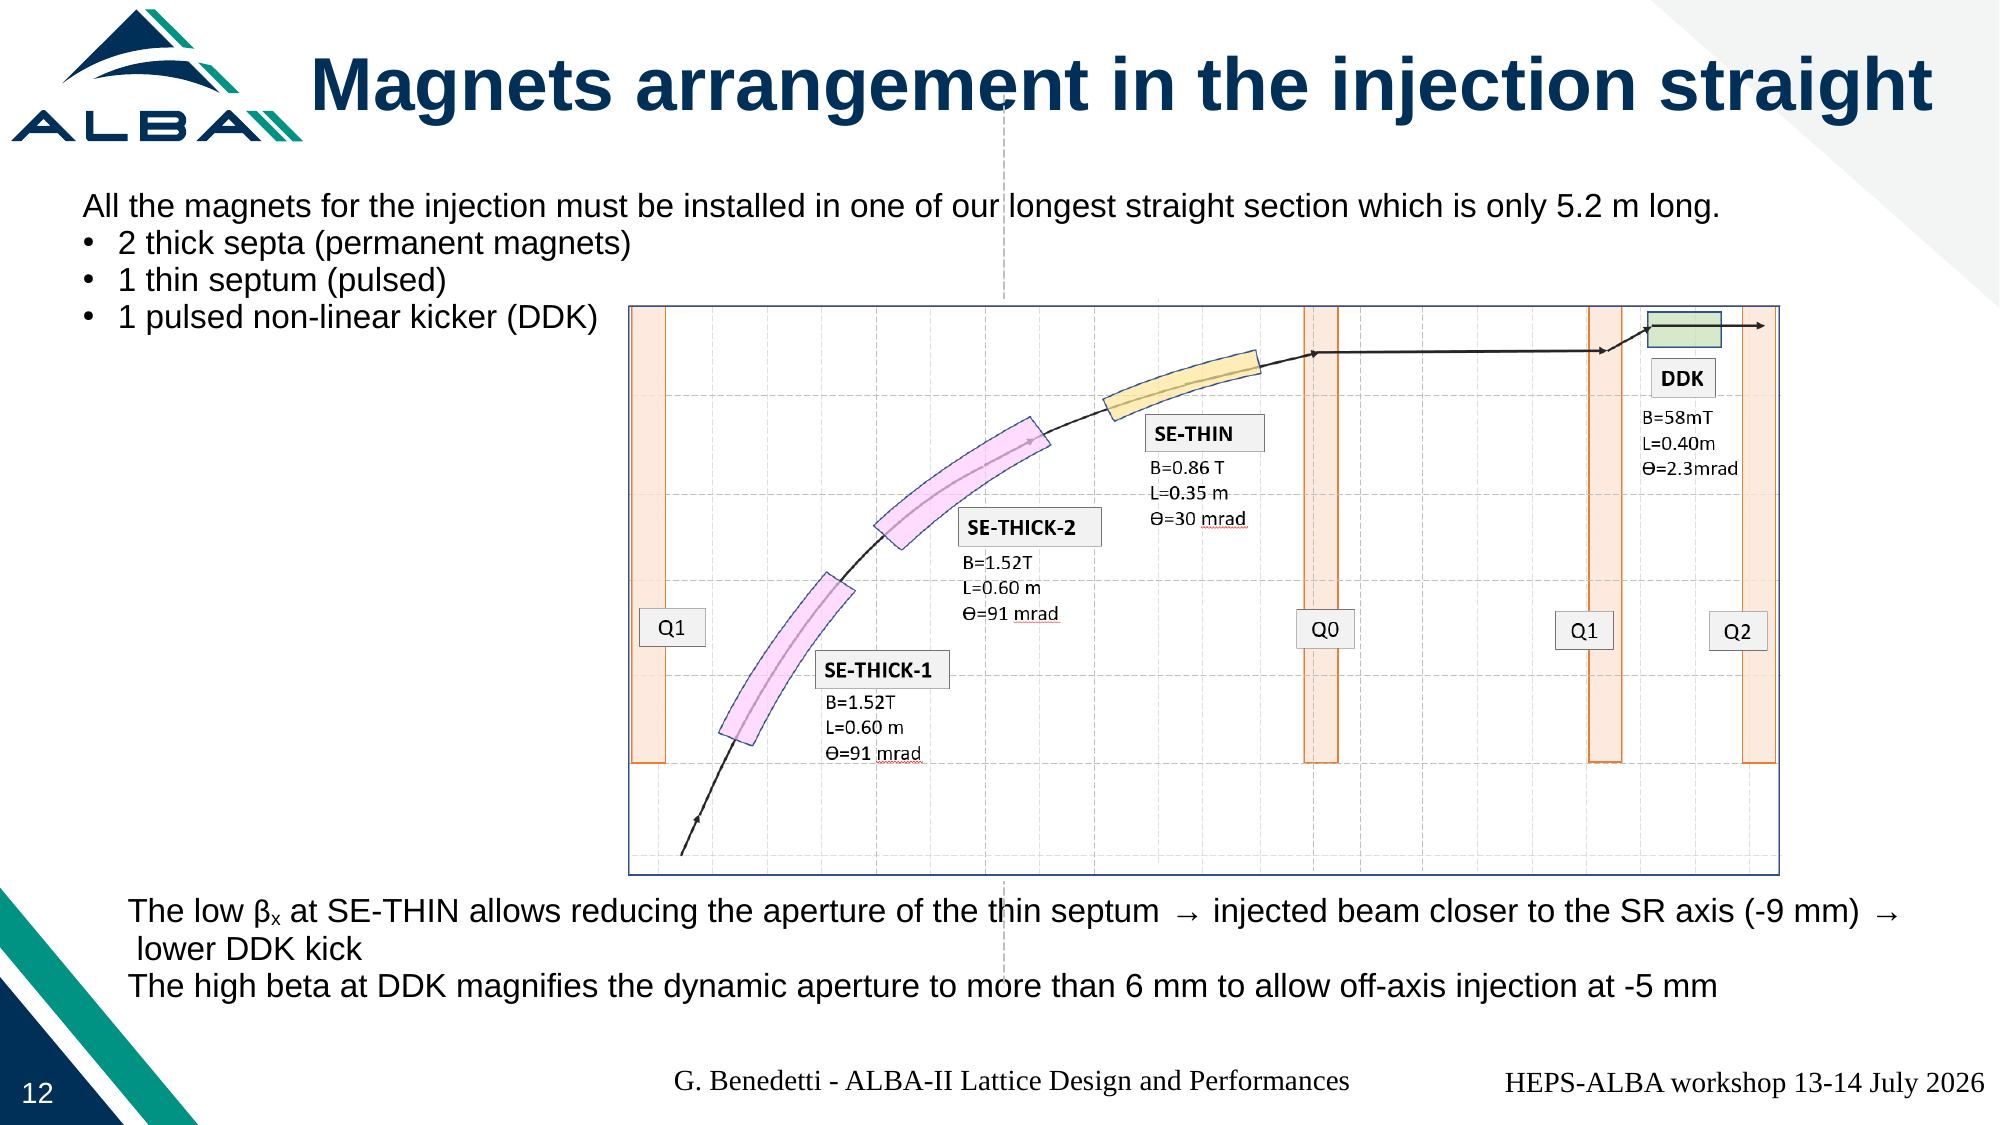

# Magnets arrangement in the injection straight
All the magnets for the injection must be installed in one of our longest straight section which is only 5.2 m long.
2 thick septa (permanent magnets)
1 thin septum (pulsed)
1 pulsed non-linear kicker (DDK)
The low βx at SE-THIN allows reducing the aperture of the thin septum → injected beam closer to the SR axis (-9 mm) → lower DDK kick
The high beta at DDK magnifies the dynamic aperture to more than 6 mm to allow off-axis injection at -5 mm
G. Benedetti - ALBA-II Lattice Design and Performances
HEPS-ALBA workshop 13-14 July 2026